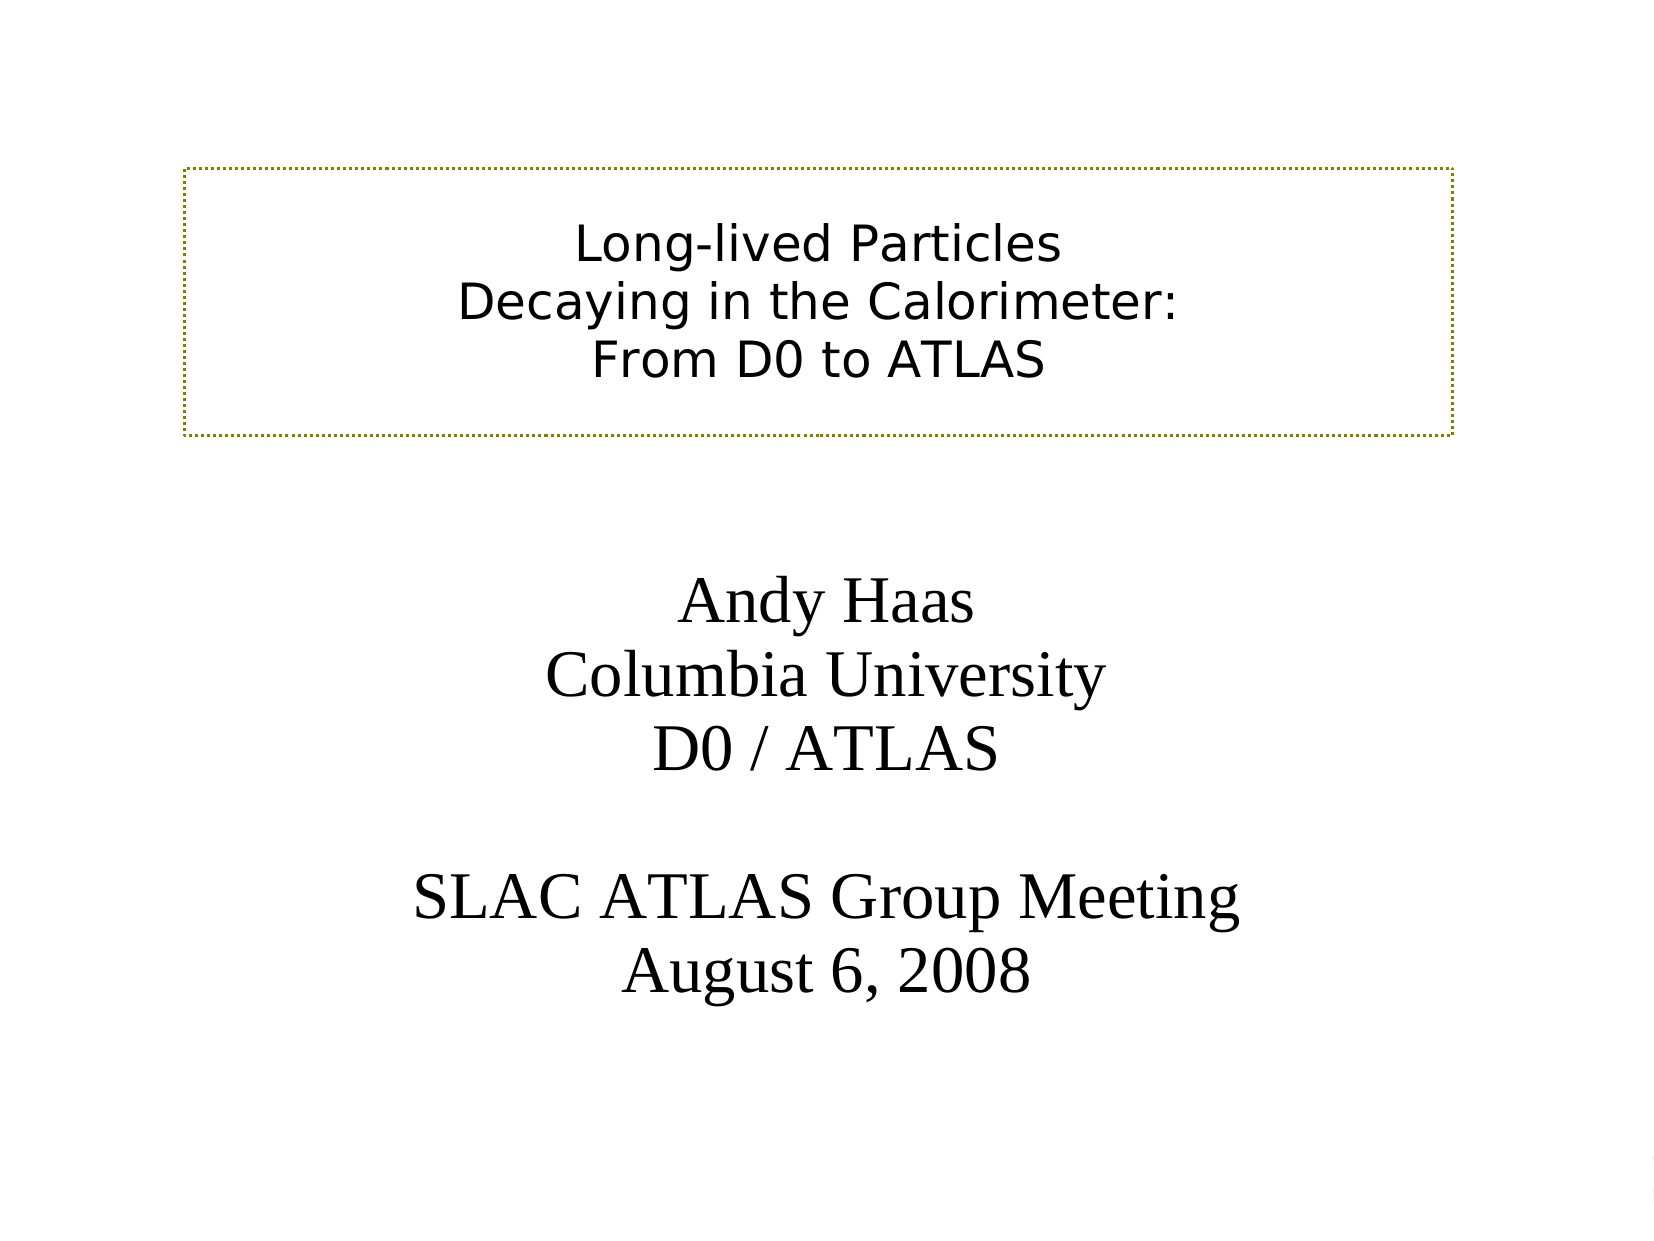

# Long-lived Particles Decaying in the Calorimeter: From D0 to ATLAS
Andy Haas
Columbia University
D0 / ATLAS
SLAC ATLAS Group Meeting
August 6, 2008